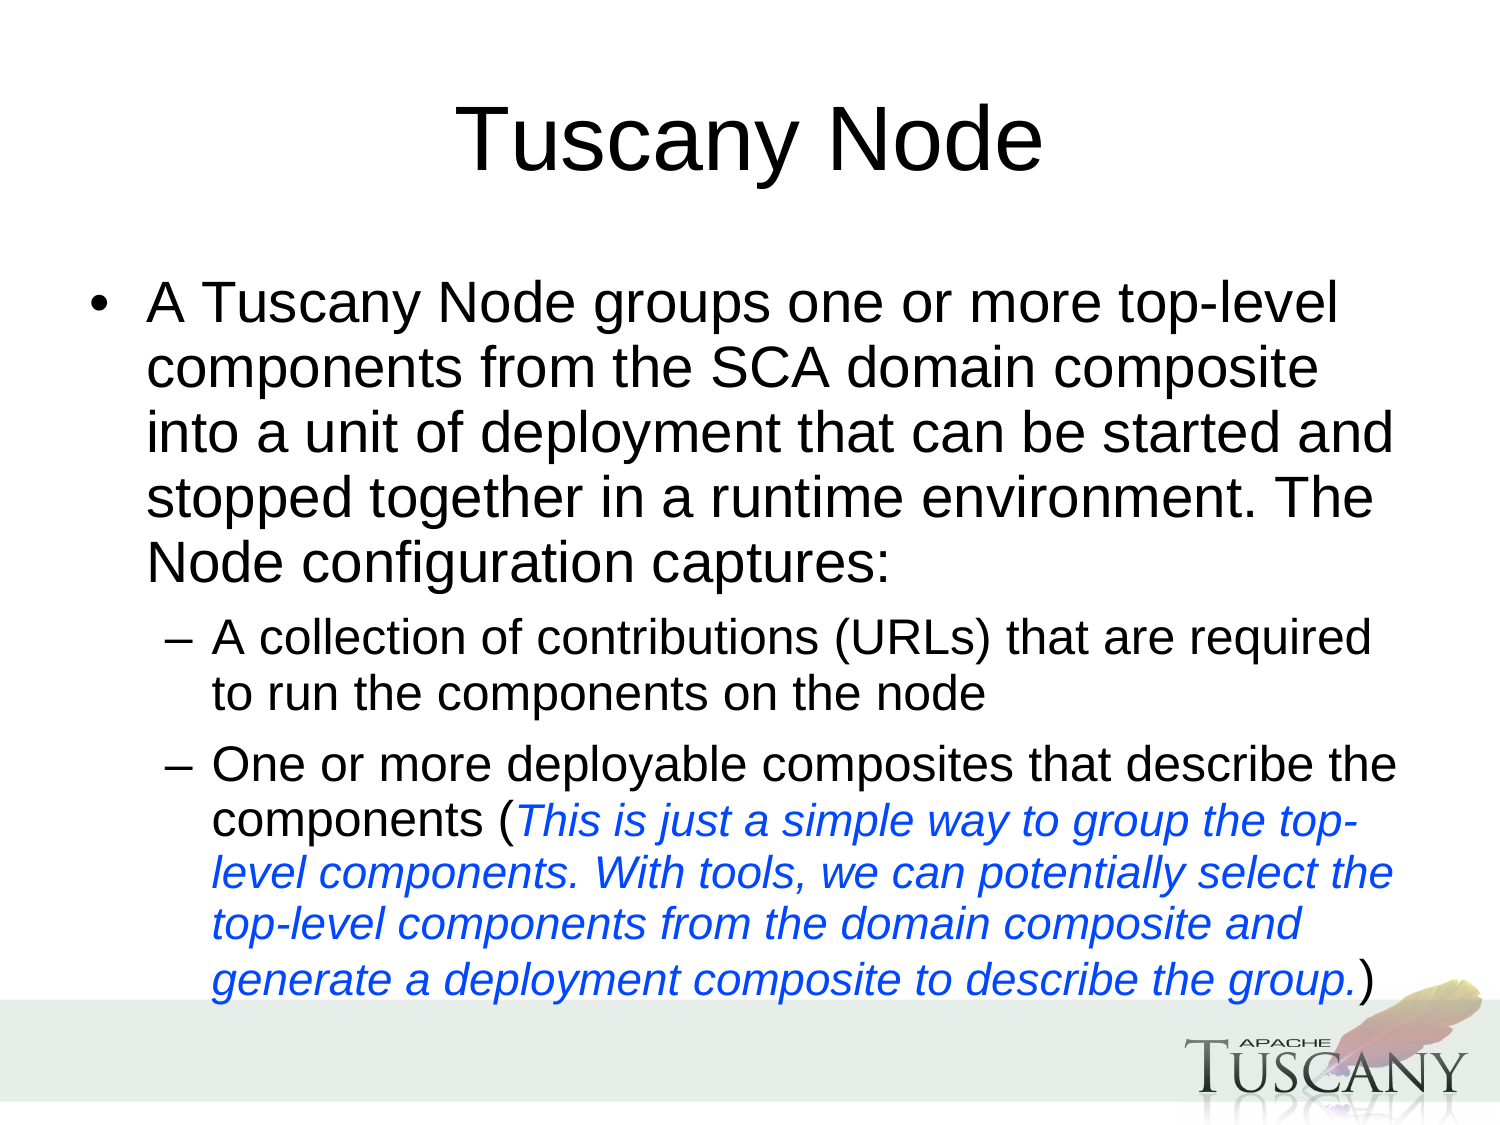

# Tuscany Node
A Tuscany Node groups one or more top-level components from the SCA domain composite into a unit of deployment that can be started and stopped together in a runtime environment. The Node configuration captures:
A collection of contributions (URLs) that are required to run the components on the node
One or more deployable composites that describe the components (This is just a simple way to group the top-level components. With tools, we can potentially select the top-level components from the domain composite and generate a deployment composite to describe the group.)